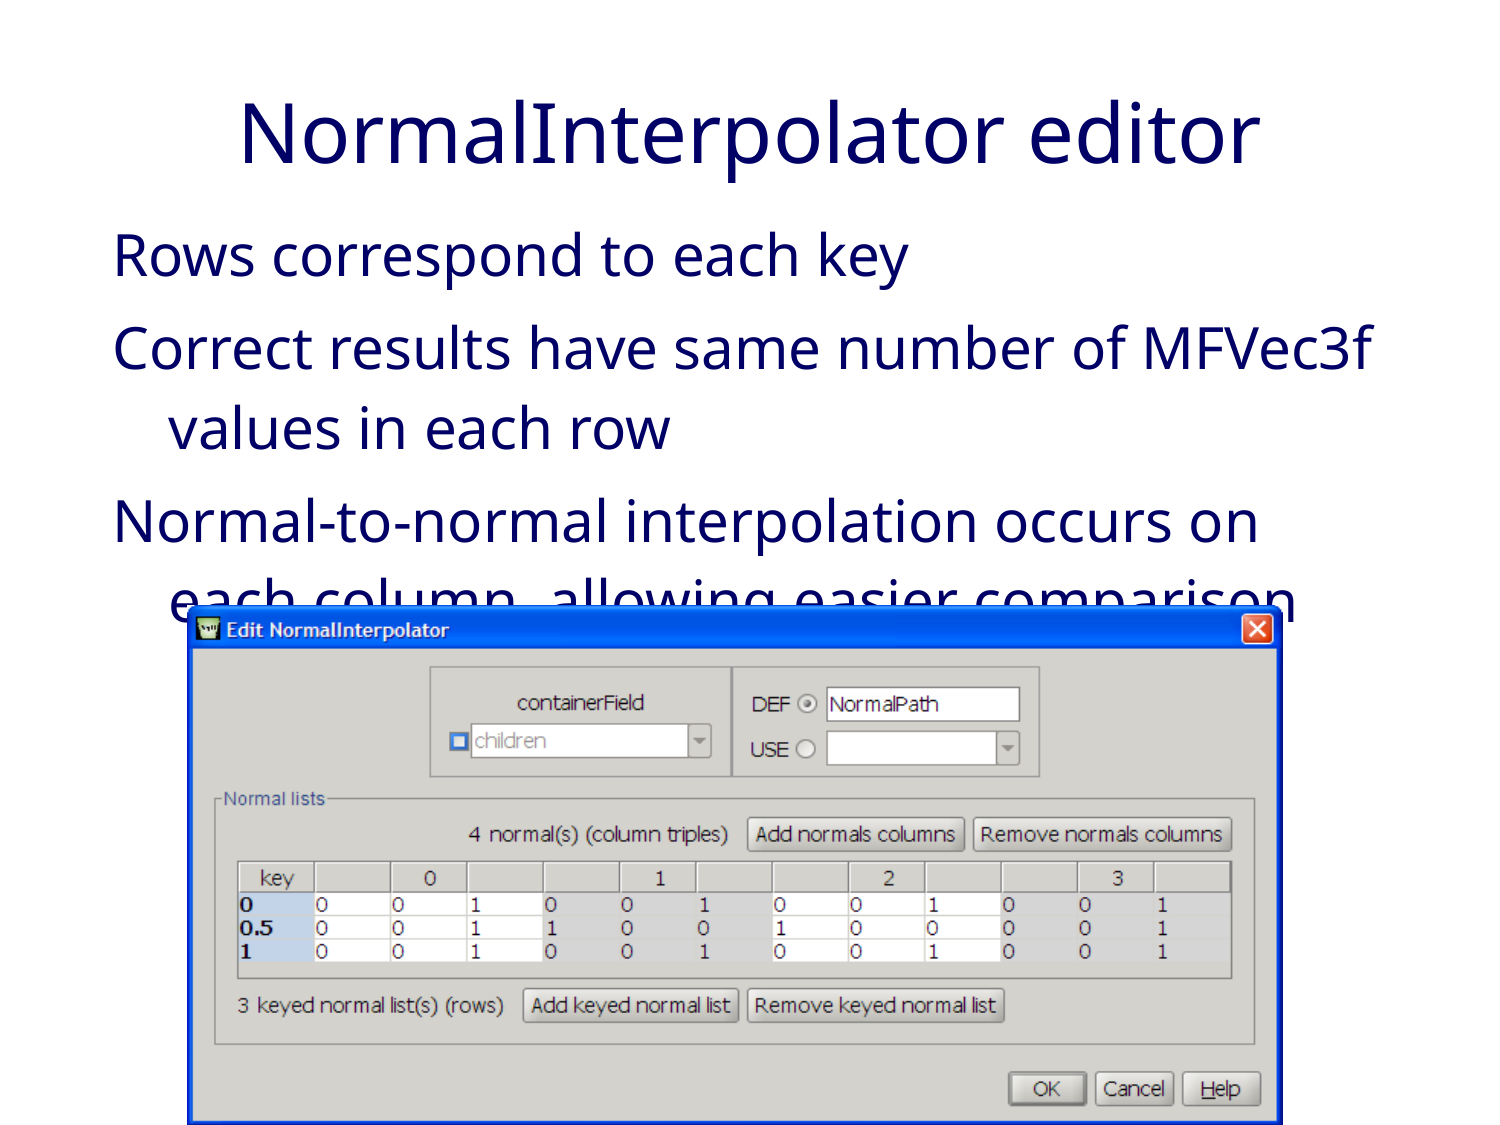

# NormalInterpolator editor
Rows correspond to each key
Correct results have same number of MFVec3f values in each row
Normal-to-normal interpolation occurs on each column, allowing easier comparison